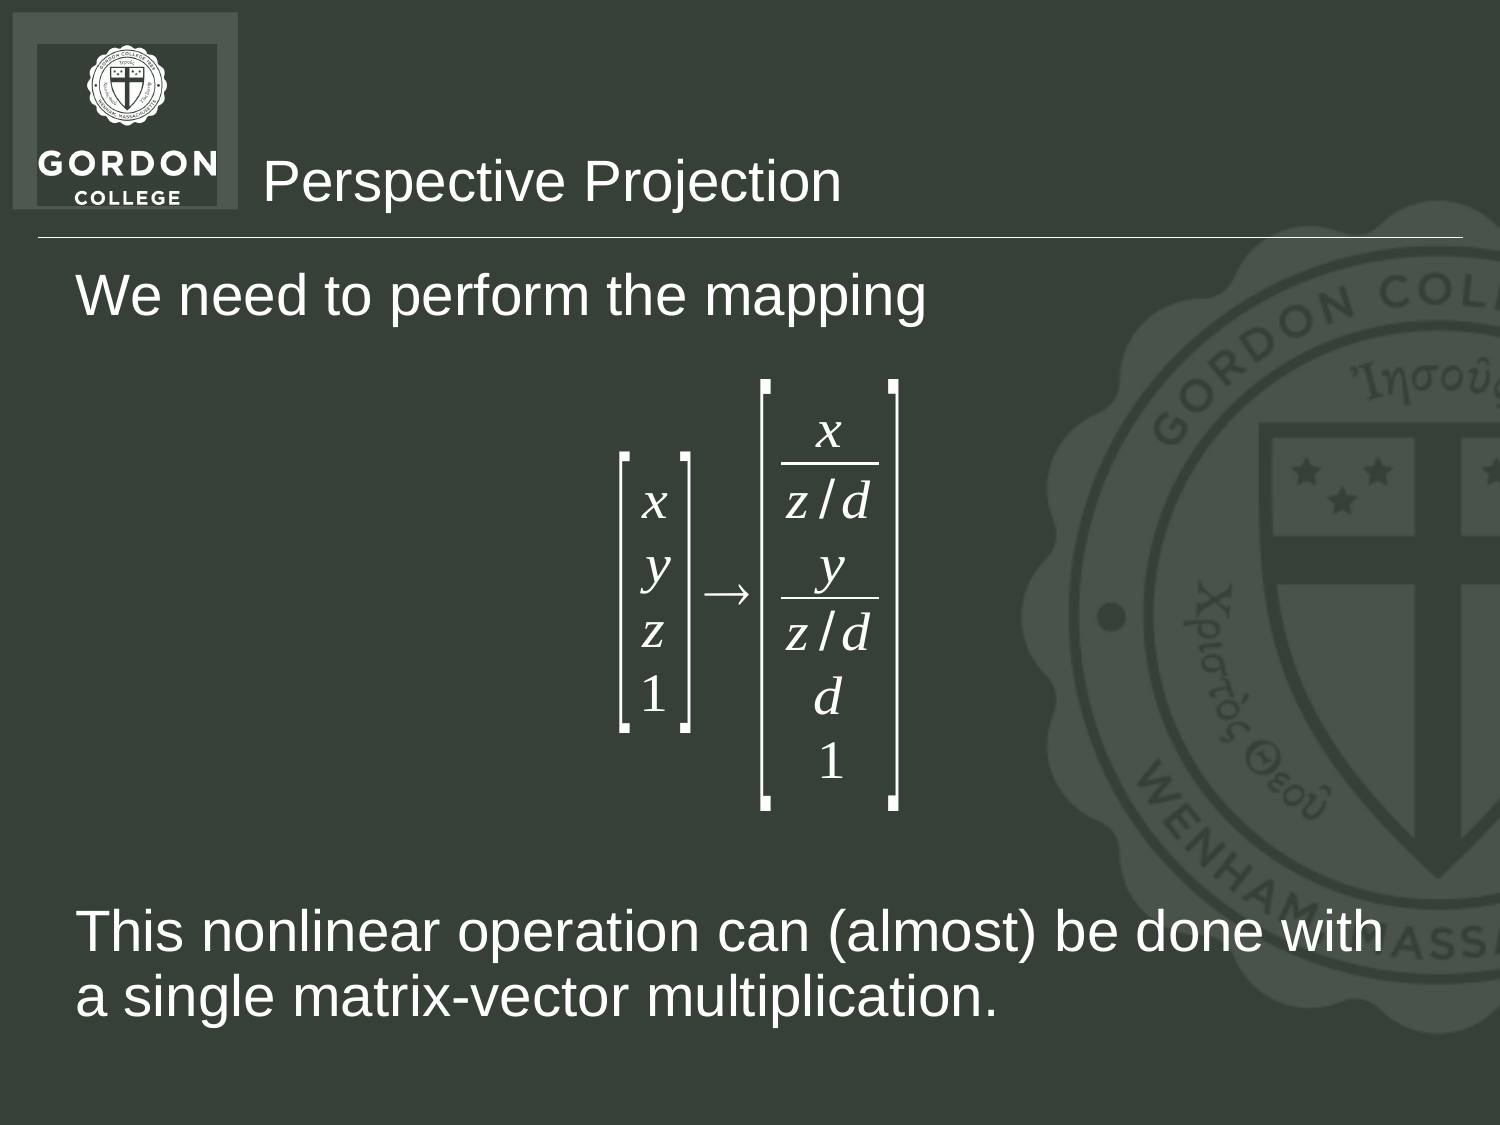

# Perspective Projection
We need to perform the mapping
This nonlinear operation can (almost) be done with a single matrix-vector multiplication.